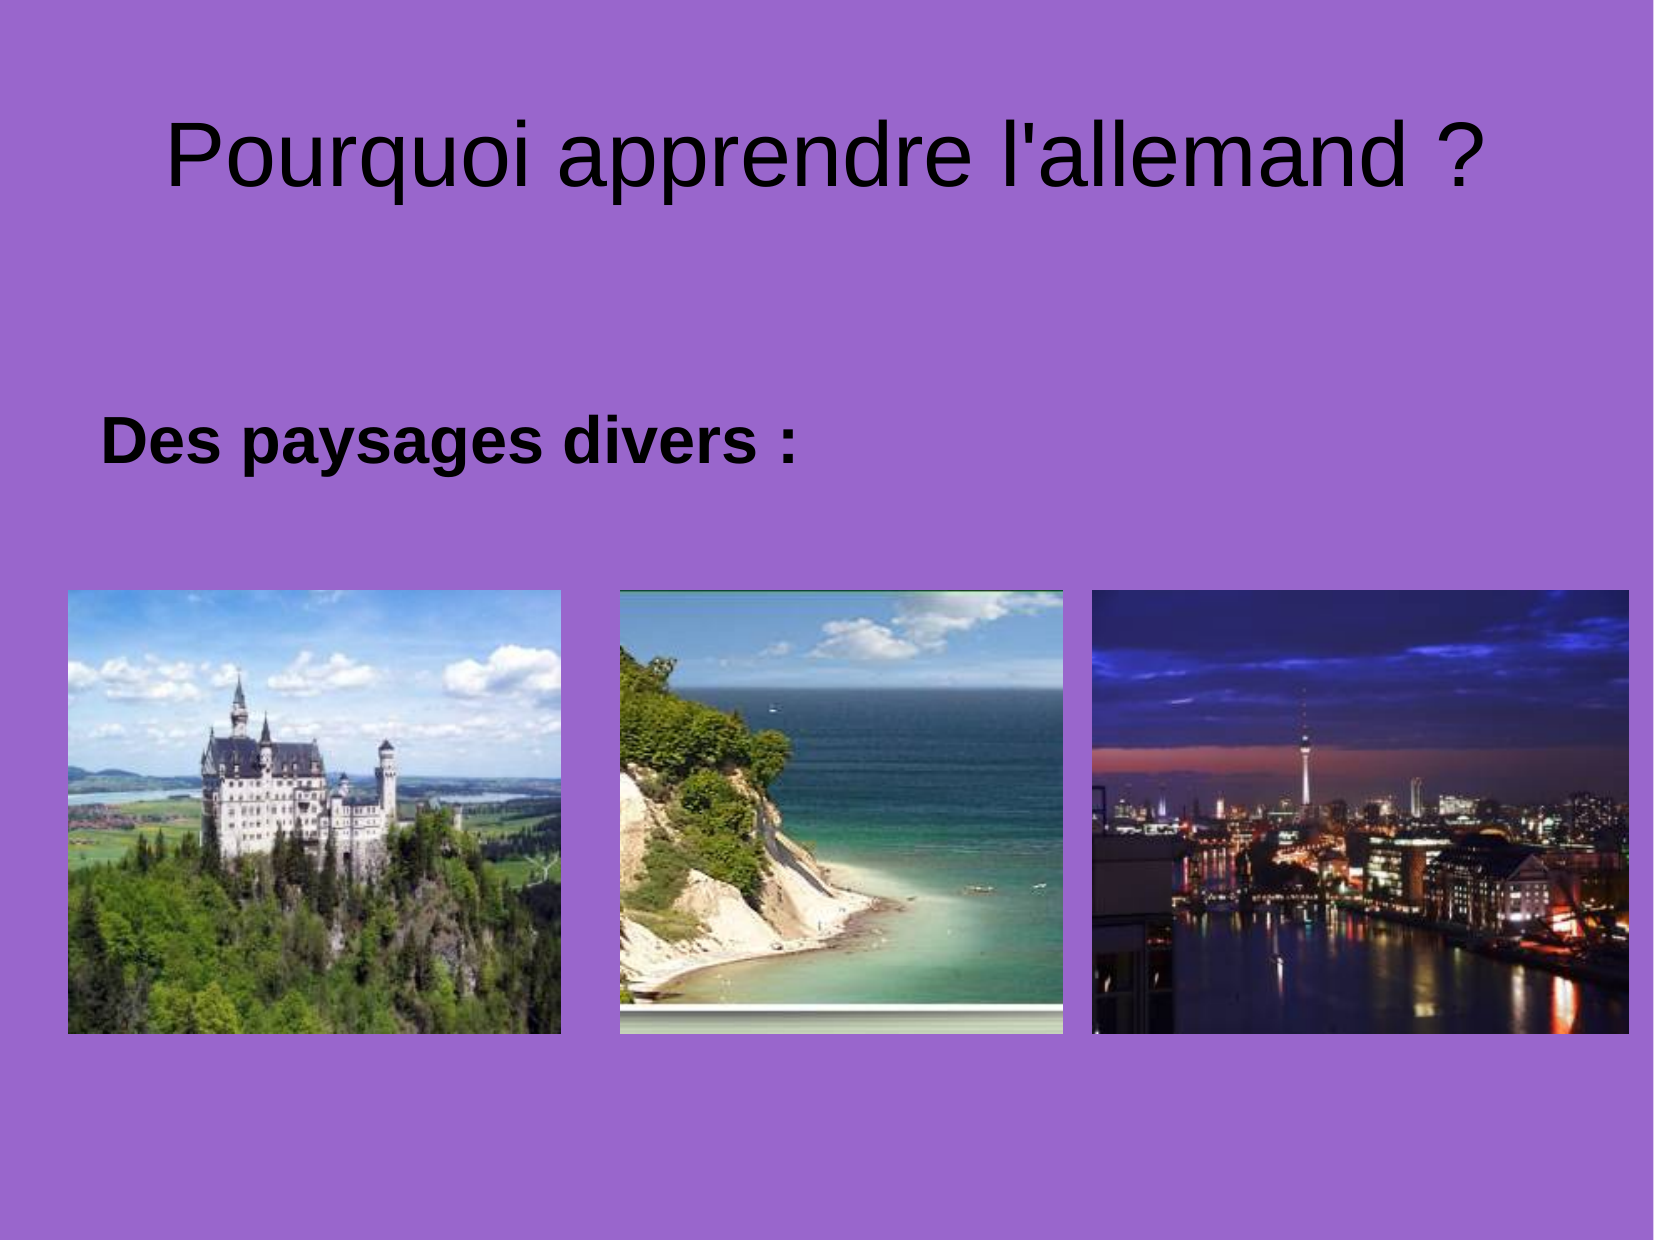

# Pourquoi apprendre l'allemand ?
Des paysages divers :